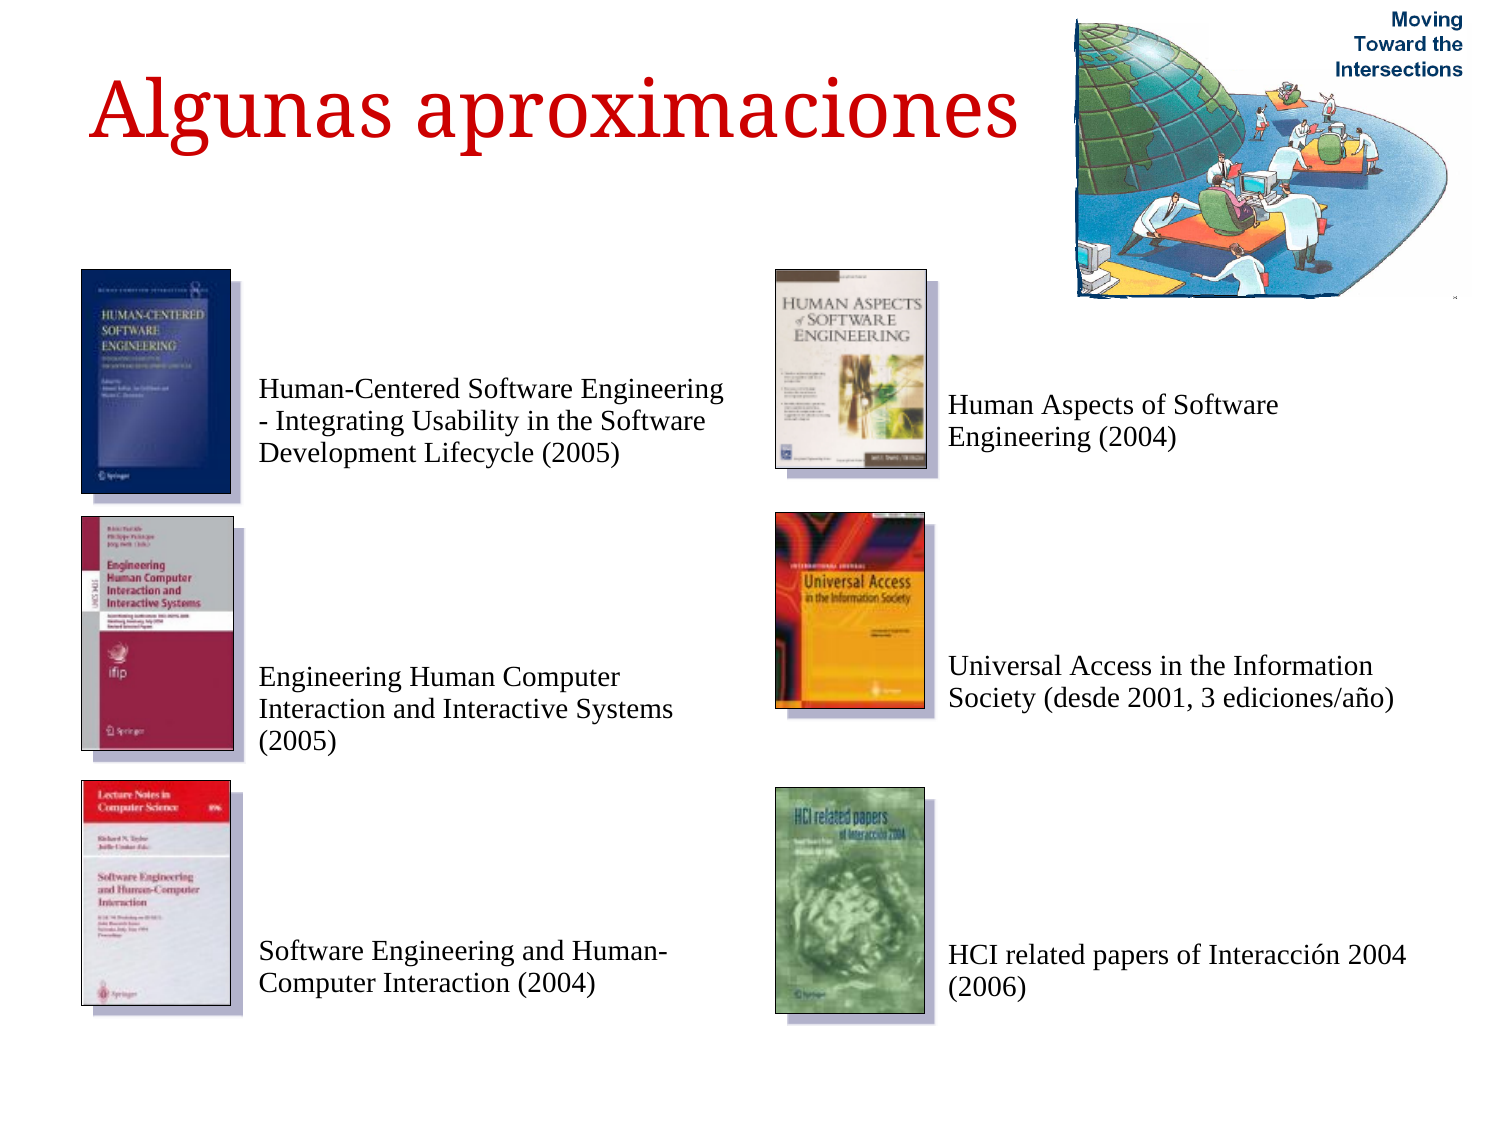

# Algunas aproximaciones
Human-Centered Software Engineering - Integrating Usability in the Software Development Lifecycle (2005)
Human Aspects of Software Engineering (2004)
Universal Access in the Information Society (desde 2001, 3 ediciones/año)
Engineering Human Computer Interaction and Interactive Systems (2005)
Software Engineering and Human-Computer Interaction (2004)
HCI related papers of Interacción 2004 (2006)